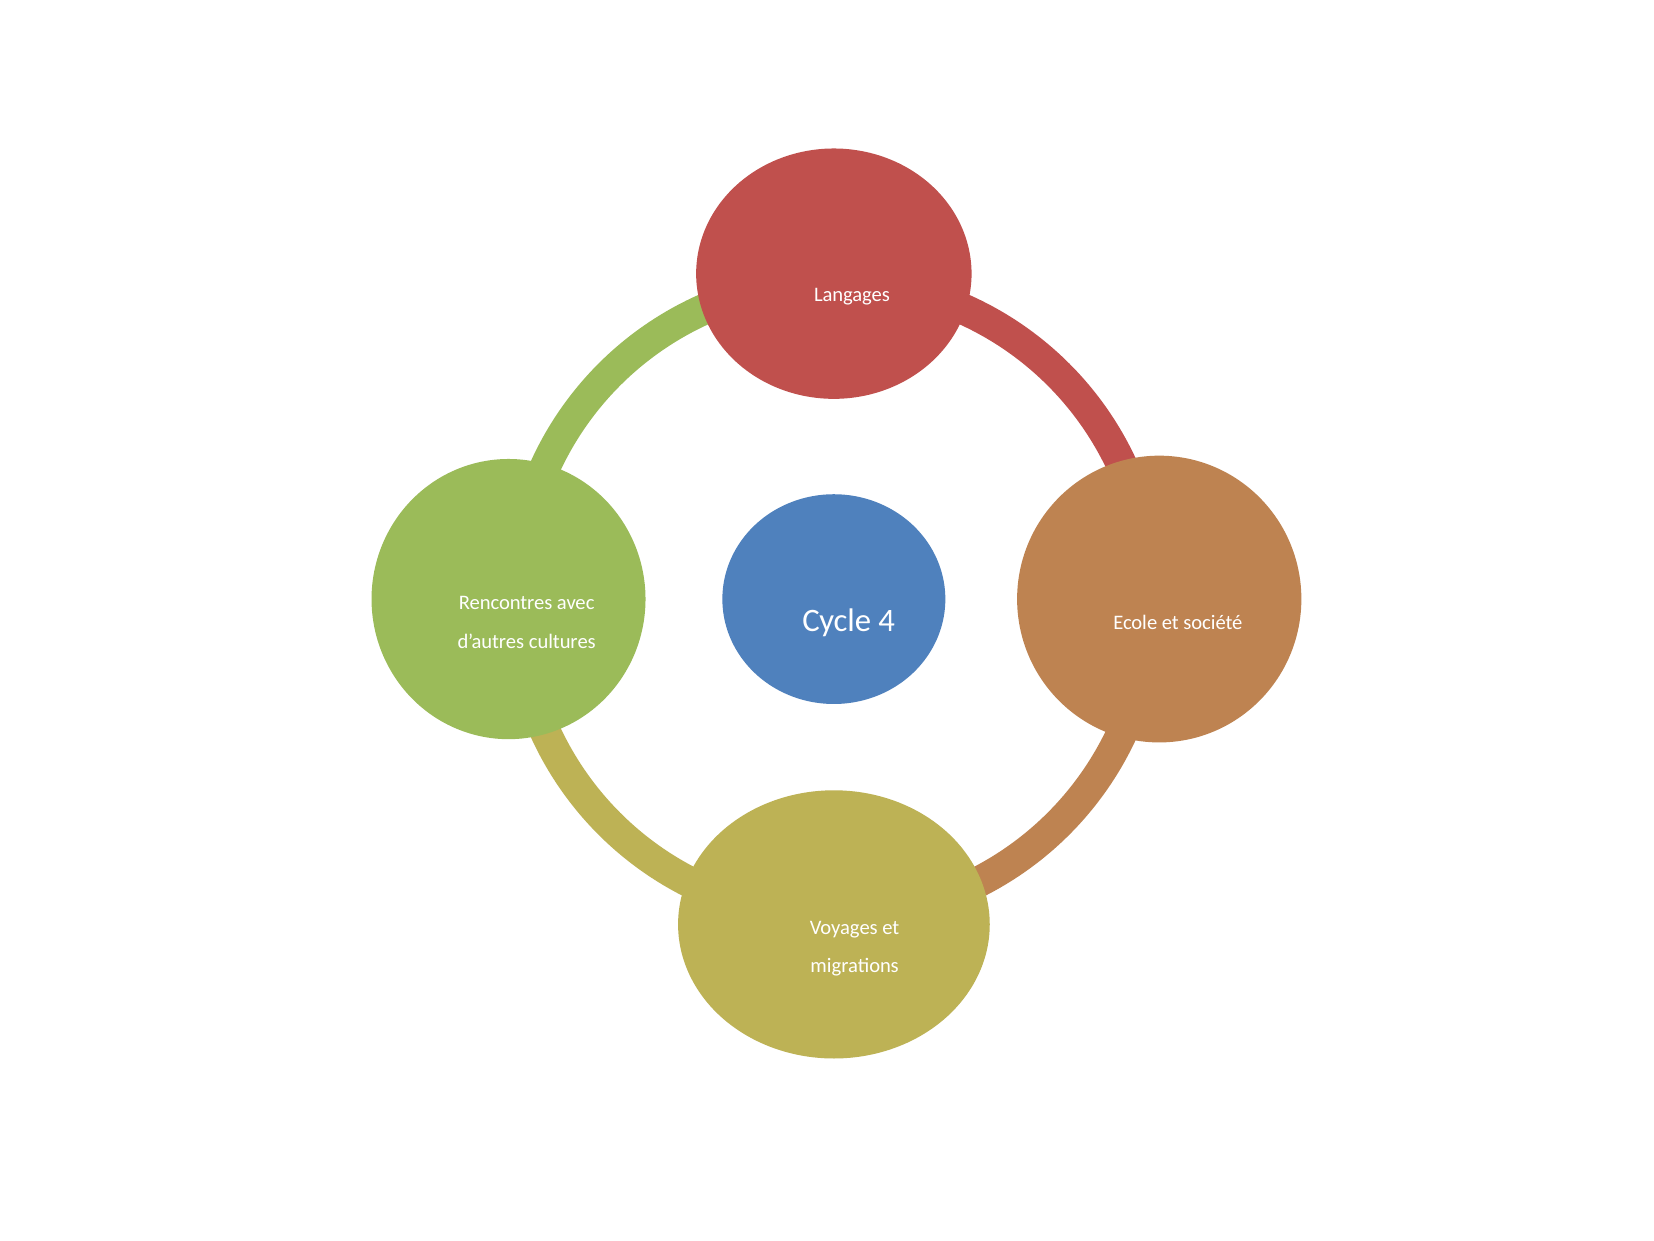

Langages
Ecole et société
Rencontres avec d’autres cultures
Cycle 4
Voyages et migrations